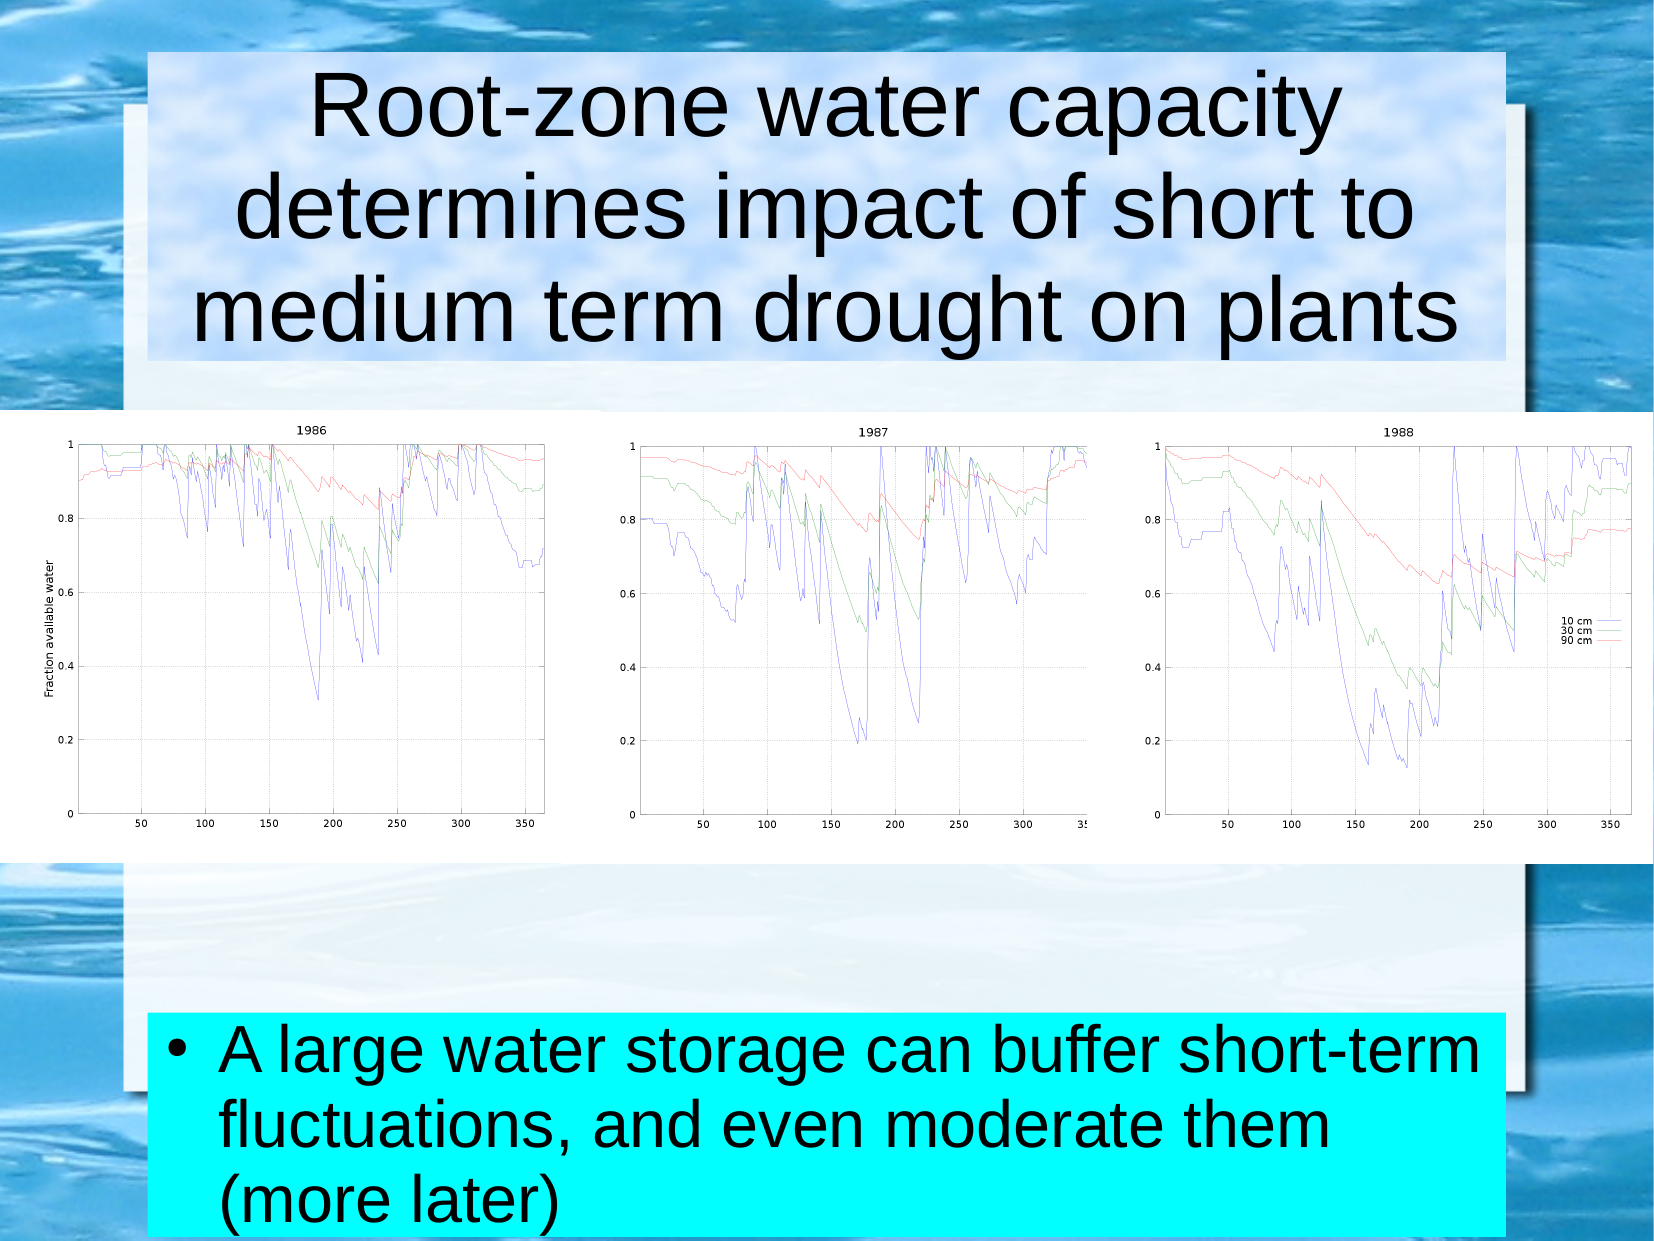

# Root-zone water capacity determines impact of short to medium term drought on plants
A large water storage can buffer short-term fluctuations, and even moderate them (more later)